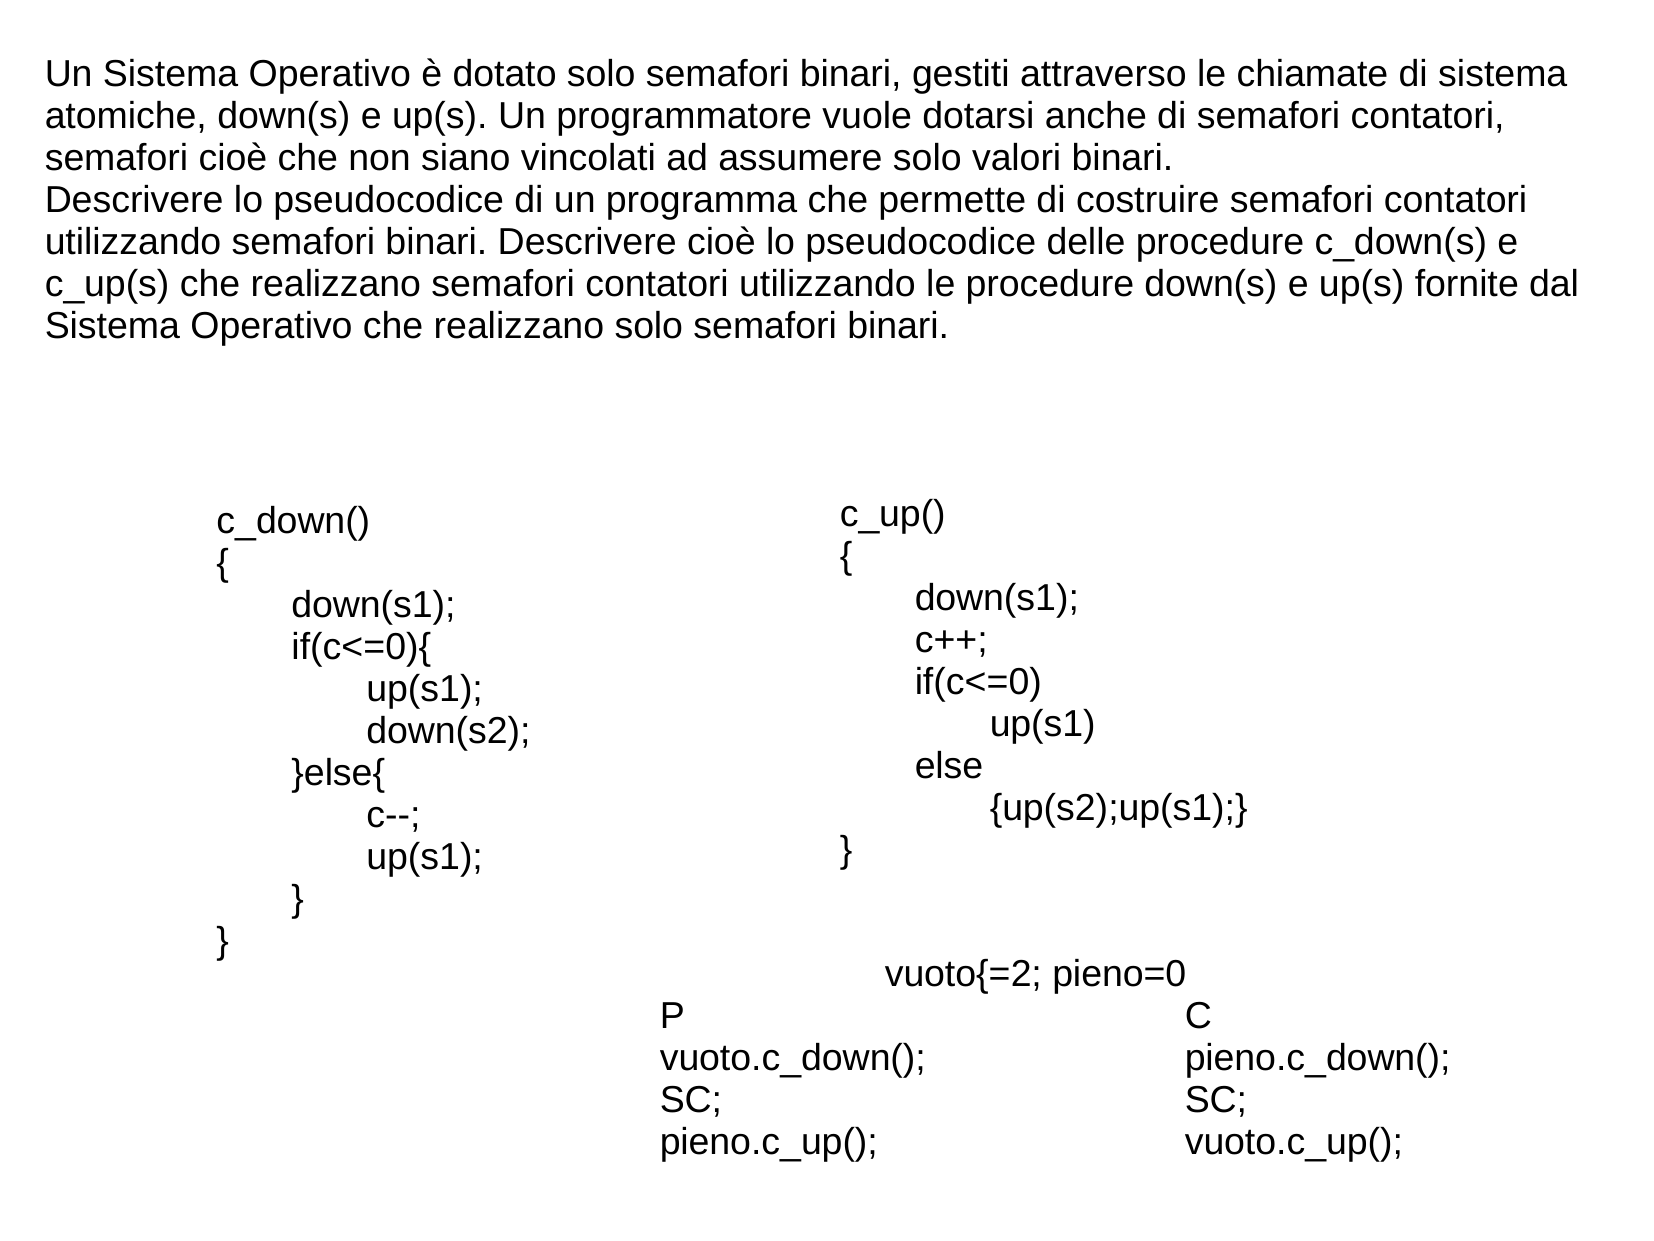

Un Sistema Operativo è dotato solo semafori binari, gestiti attraverso le chiamate di sistema atomiche, down(s) e up(s). Un programmatore vuole dotarsi anche di semafori contatori, semafori cioè che non siano vincolati ad assumere solo valori binari.
Descrivere lo pseudocodice di un programma che permette di costruire semafori contatori utilizzando semafori binari. Descrivere cioè lo pseudocodice delle procedure c_down(s) e c_up(s) che realizzano semafori contatori utilizzando le procedure down(s) e up(s) fornite dal Sistema Operativo che realizzano solo semafori binari.
c_up()
{
	down(s1);
	c++;
	if(c<=0)
		up(s1)
	else
		{up(s2);up(s1);}
}
c_down()
{
	down(s1);
	if(c<=0){
		up(s1);
		down(s2);
	}else{
		c--;
		up(s1);
	}
}
			vuoto{=2; pieno=0
P							C
vuoto.c_down();				pieno.c_down();
SC;							SC;
pieno.c_up();					vuoto.c_up();